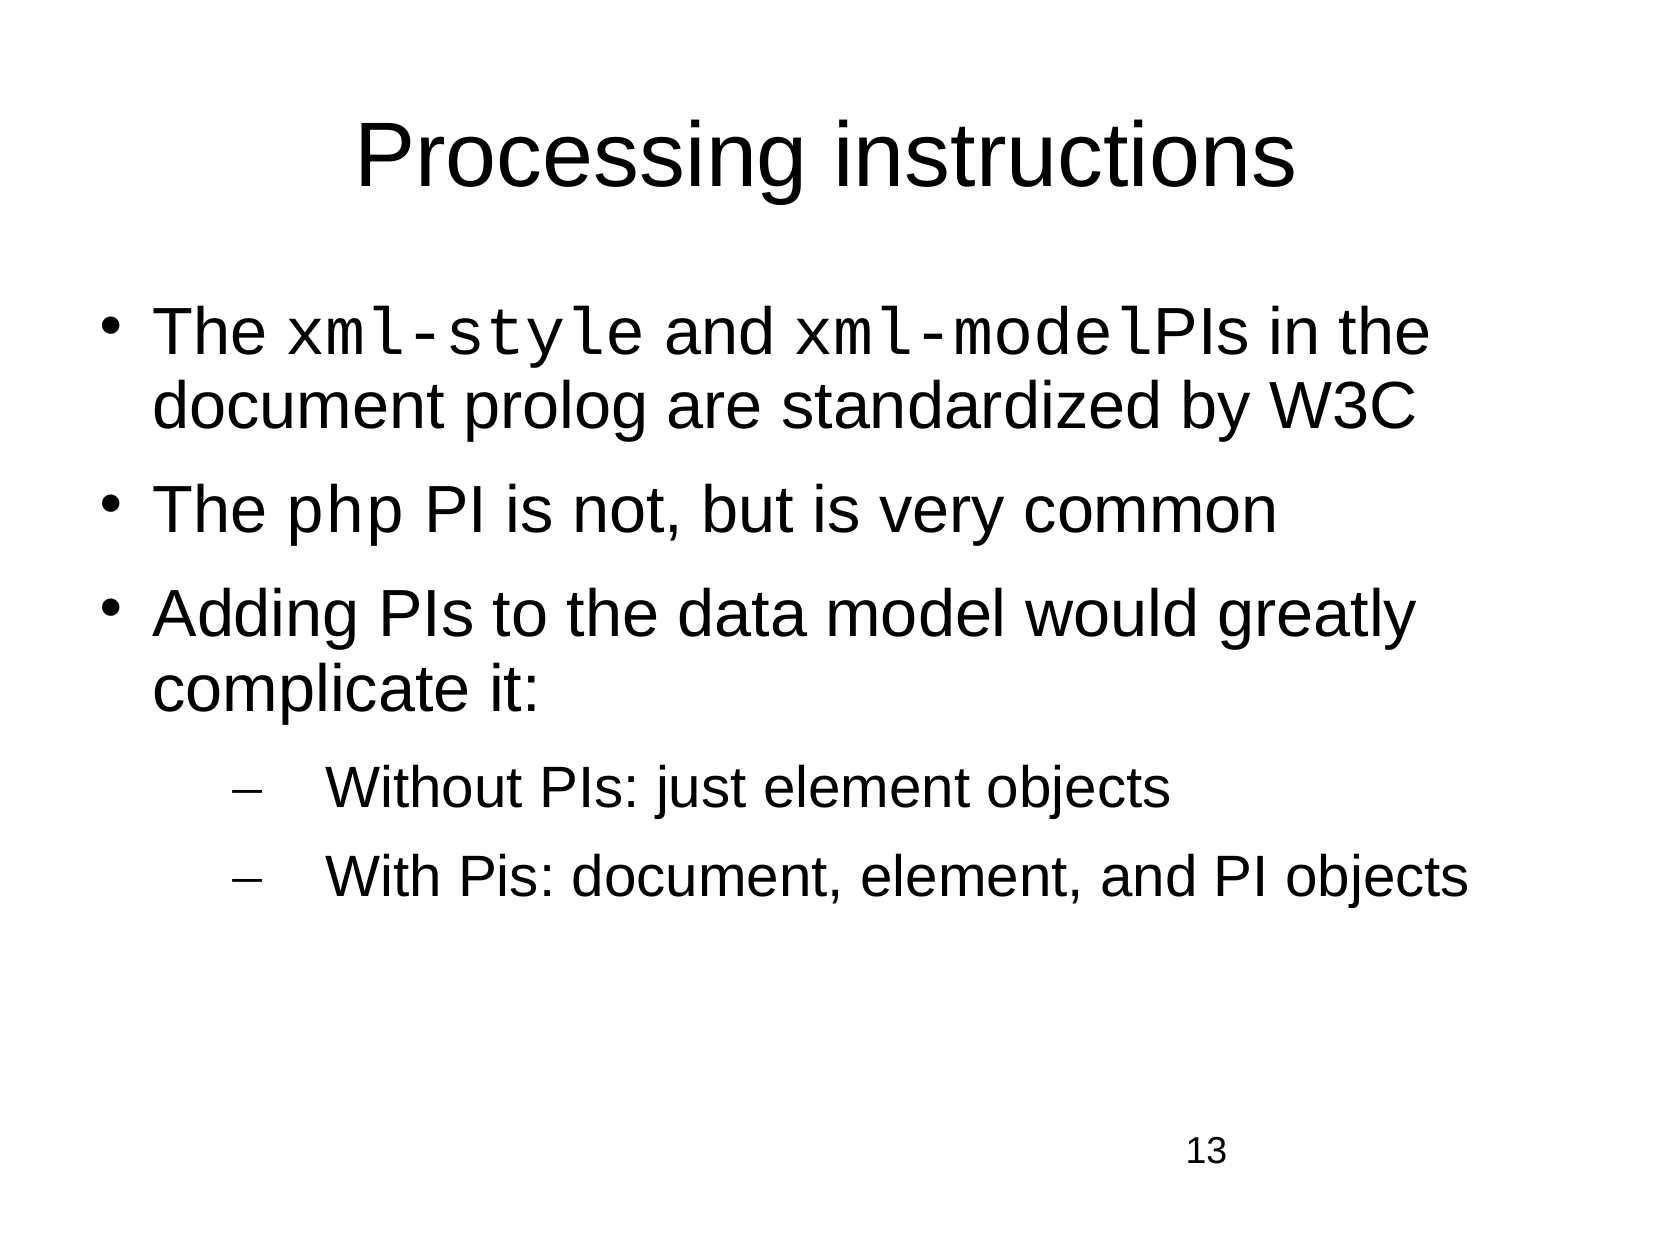

# Processing instructions
The xml-style and xml-modelPIs in the document prolog are standardized by W3C
The php PI is not, but is very common
Adding PIs to the data model would greatly complicate it:
Without PIs: just element objects
With Pis: document, element, and PI objects
13